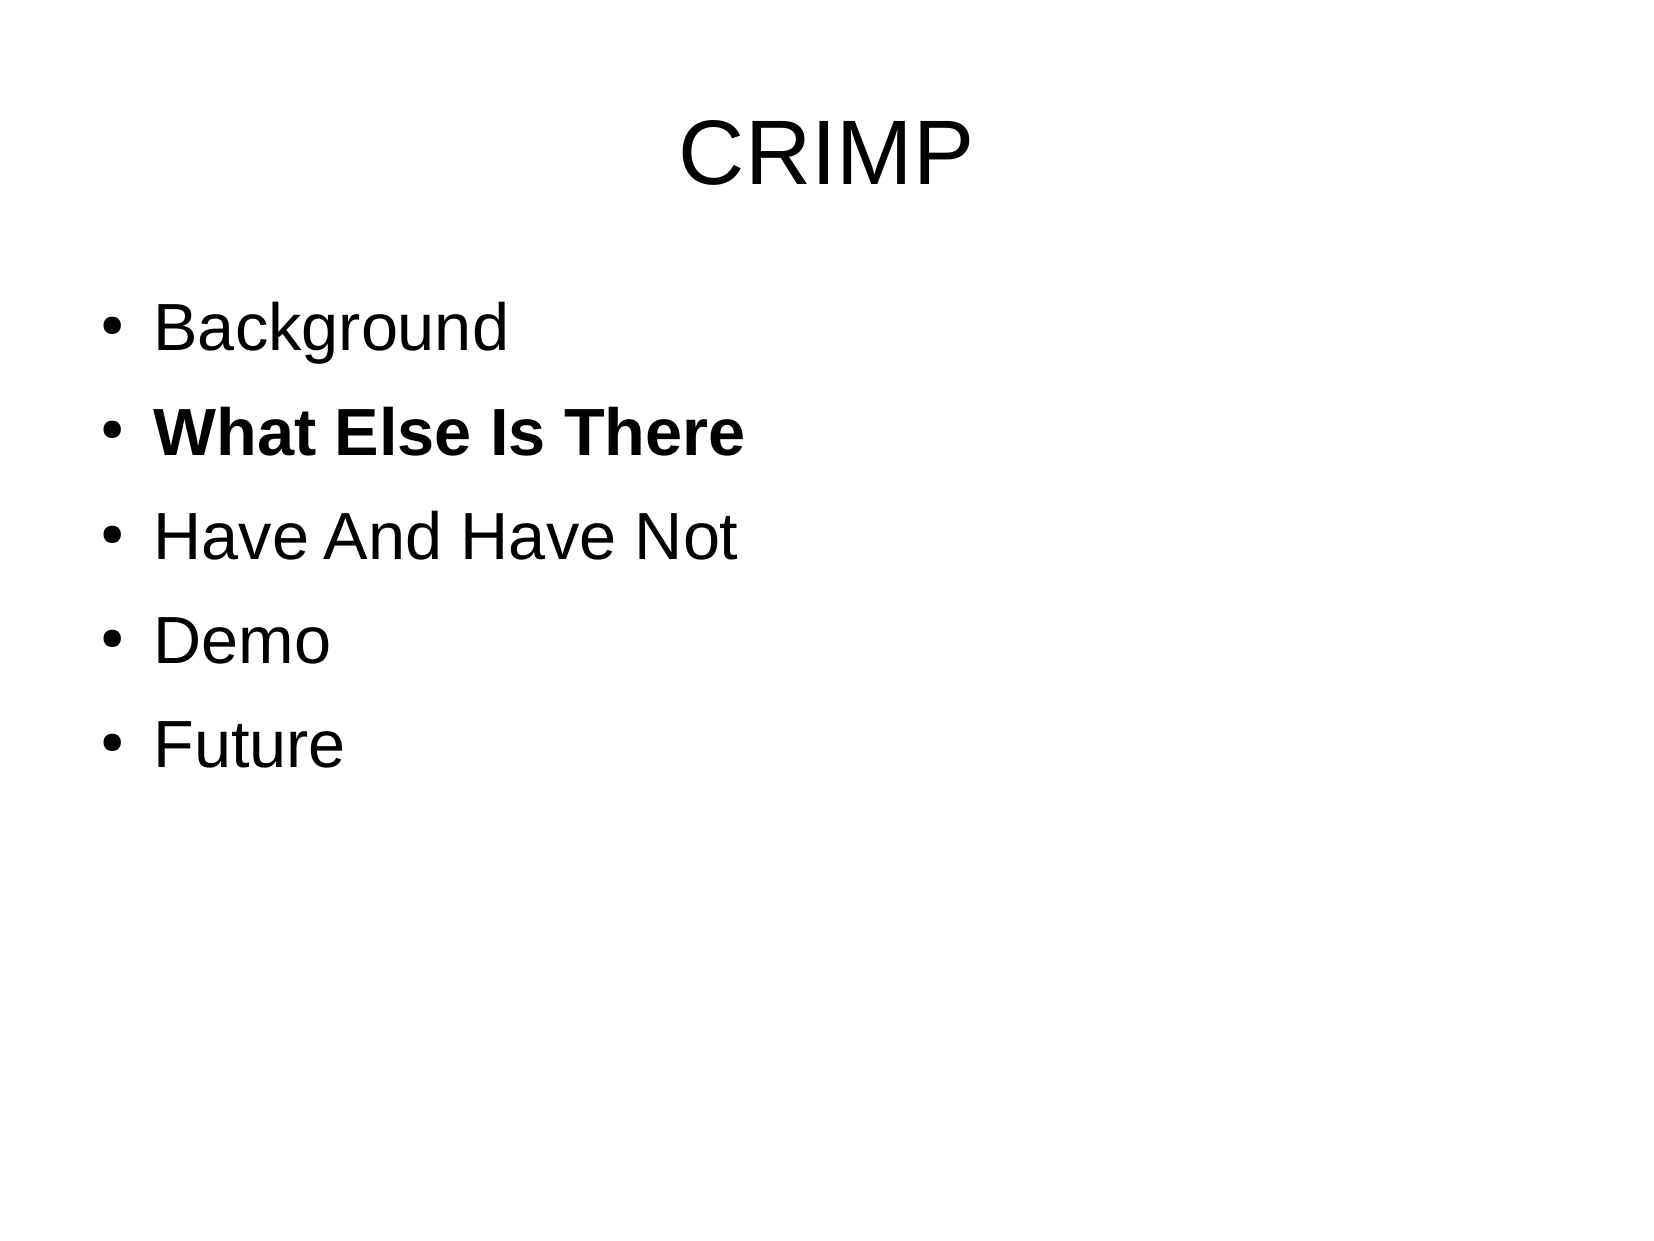

# CRIMP
Background
What Else Is There
Have And Have Not
Demo
Future